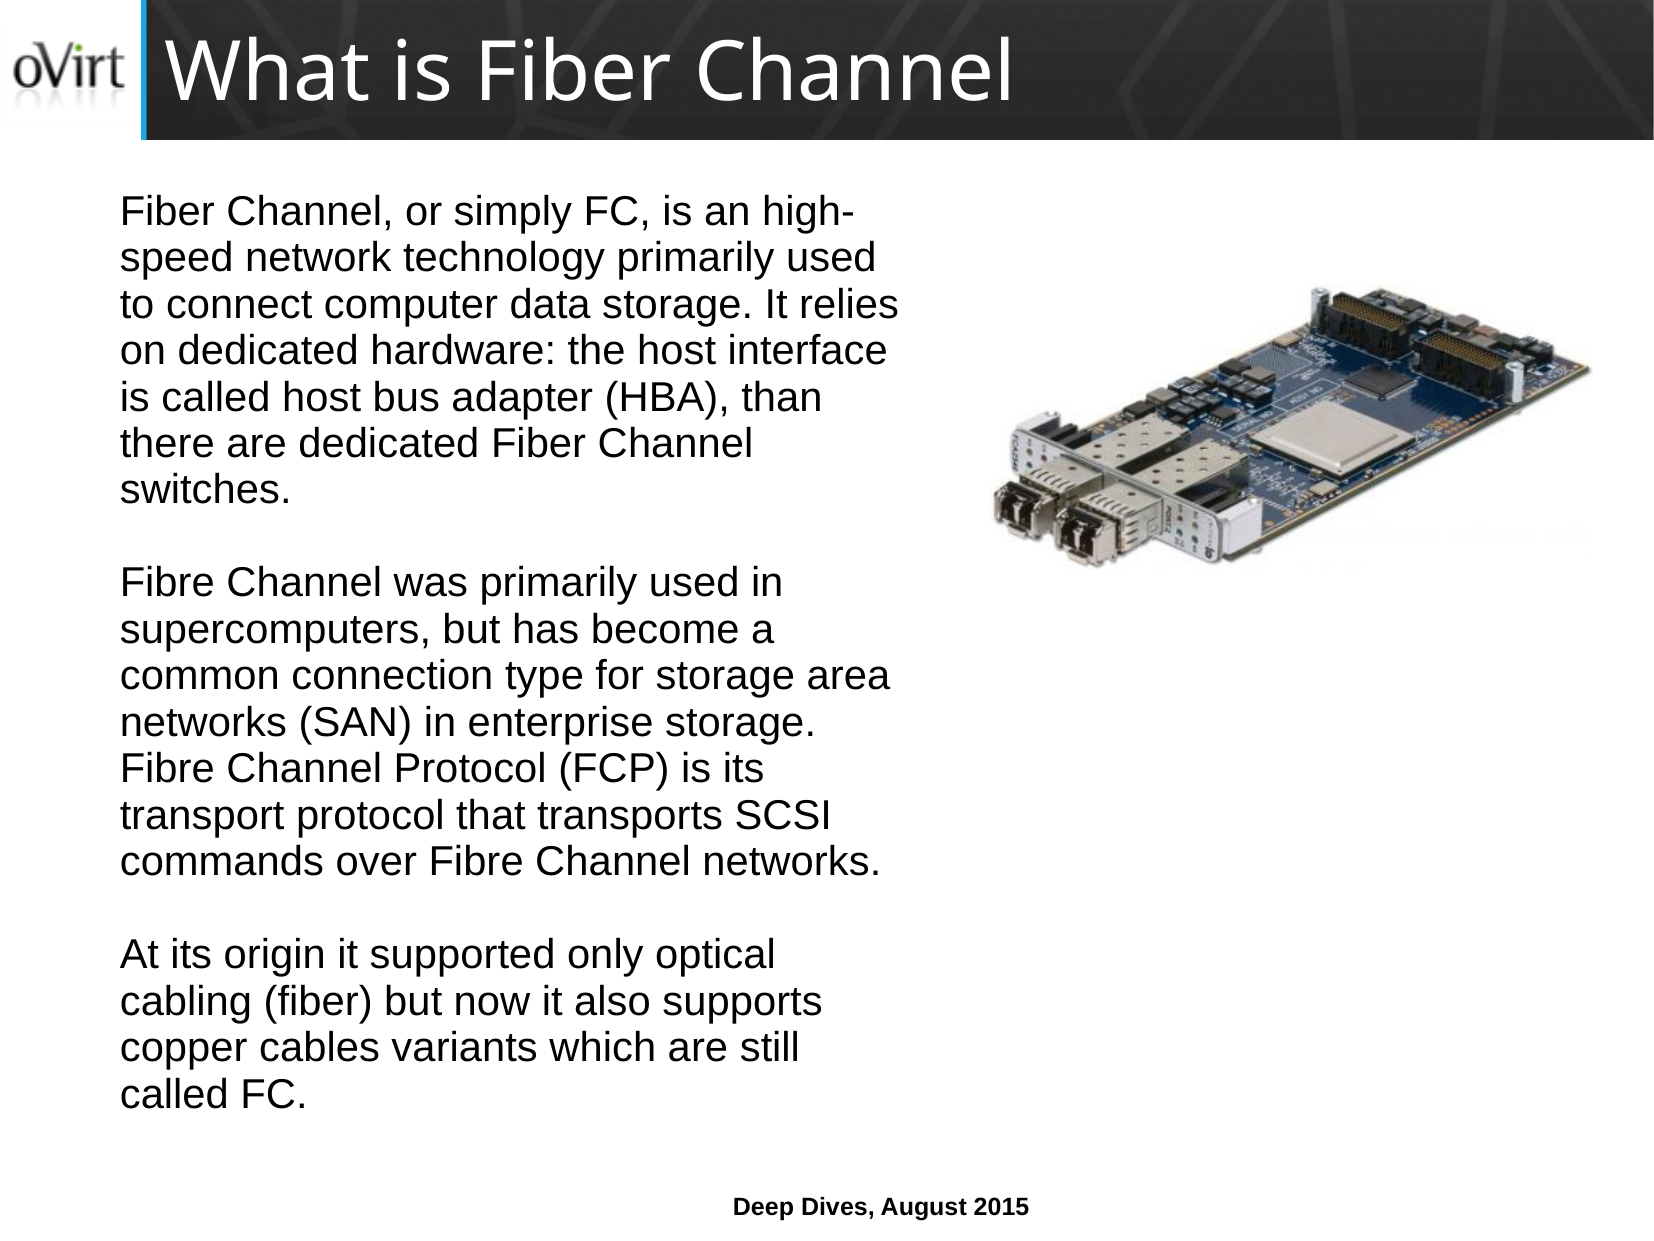

# What is Fiber Channel
Fiber Channel, or simply FC, is an high-speed network technology primarily used to connect computer data storage. It relies on dedicated hardware: the host interface is called host bus adapter (HBA), than there are dedicated Fiber Channel switches.
Fibre Channel was primarily used in supercomputers, but has become a common connection type for storage area networks (SAN) in enterprise storage.
Fibre Channel Protocol (FCP) is its transport protocol that transports SCSI commands over Fibre Channel networks.
At its origin it supported only optical cabling (fiber) but now it also supports copper cables variants which are still called FC.